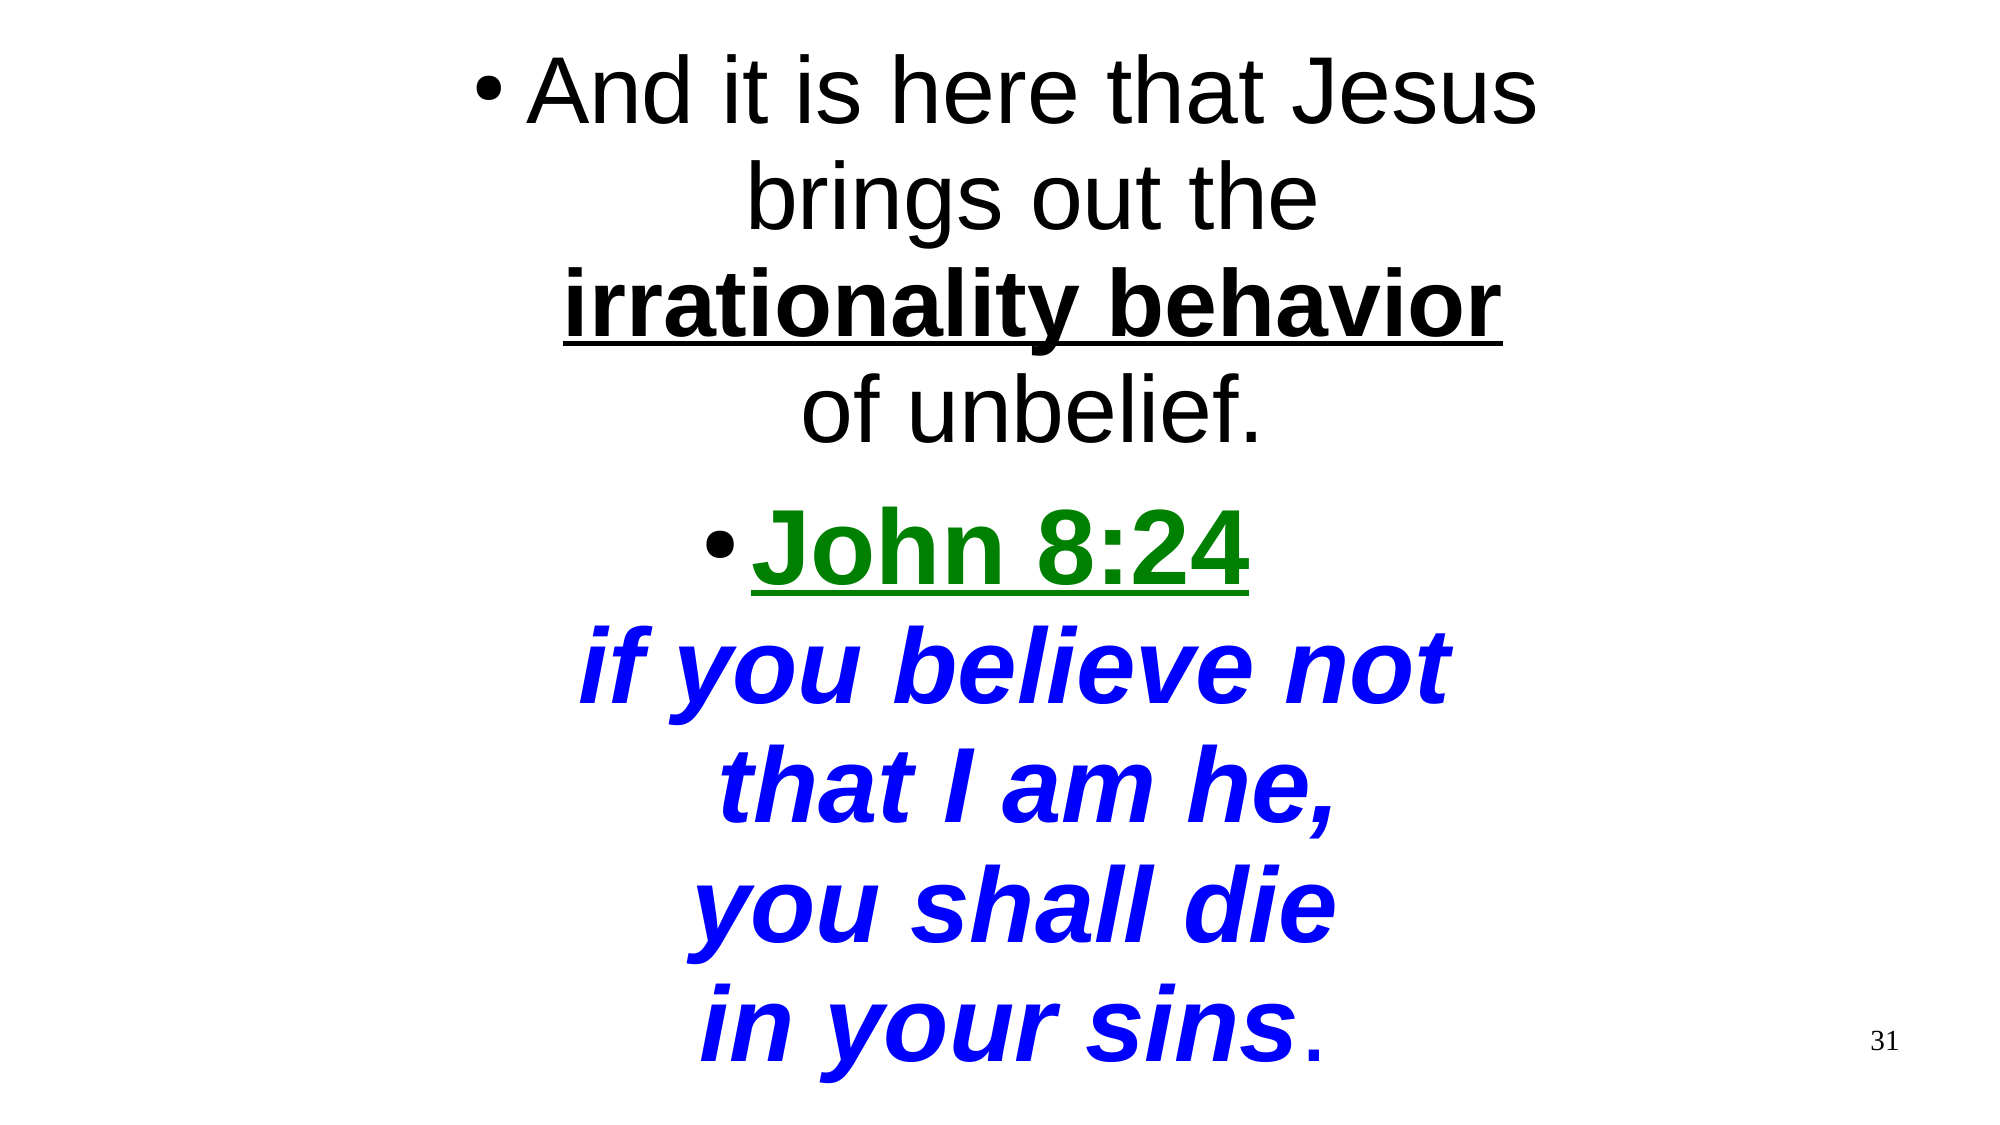

# And it is here that Jesus brings out the irrationality behavior of unbelief.
John 8:24 
if you believe not
that I am he,
you shall die
in your sins.
31